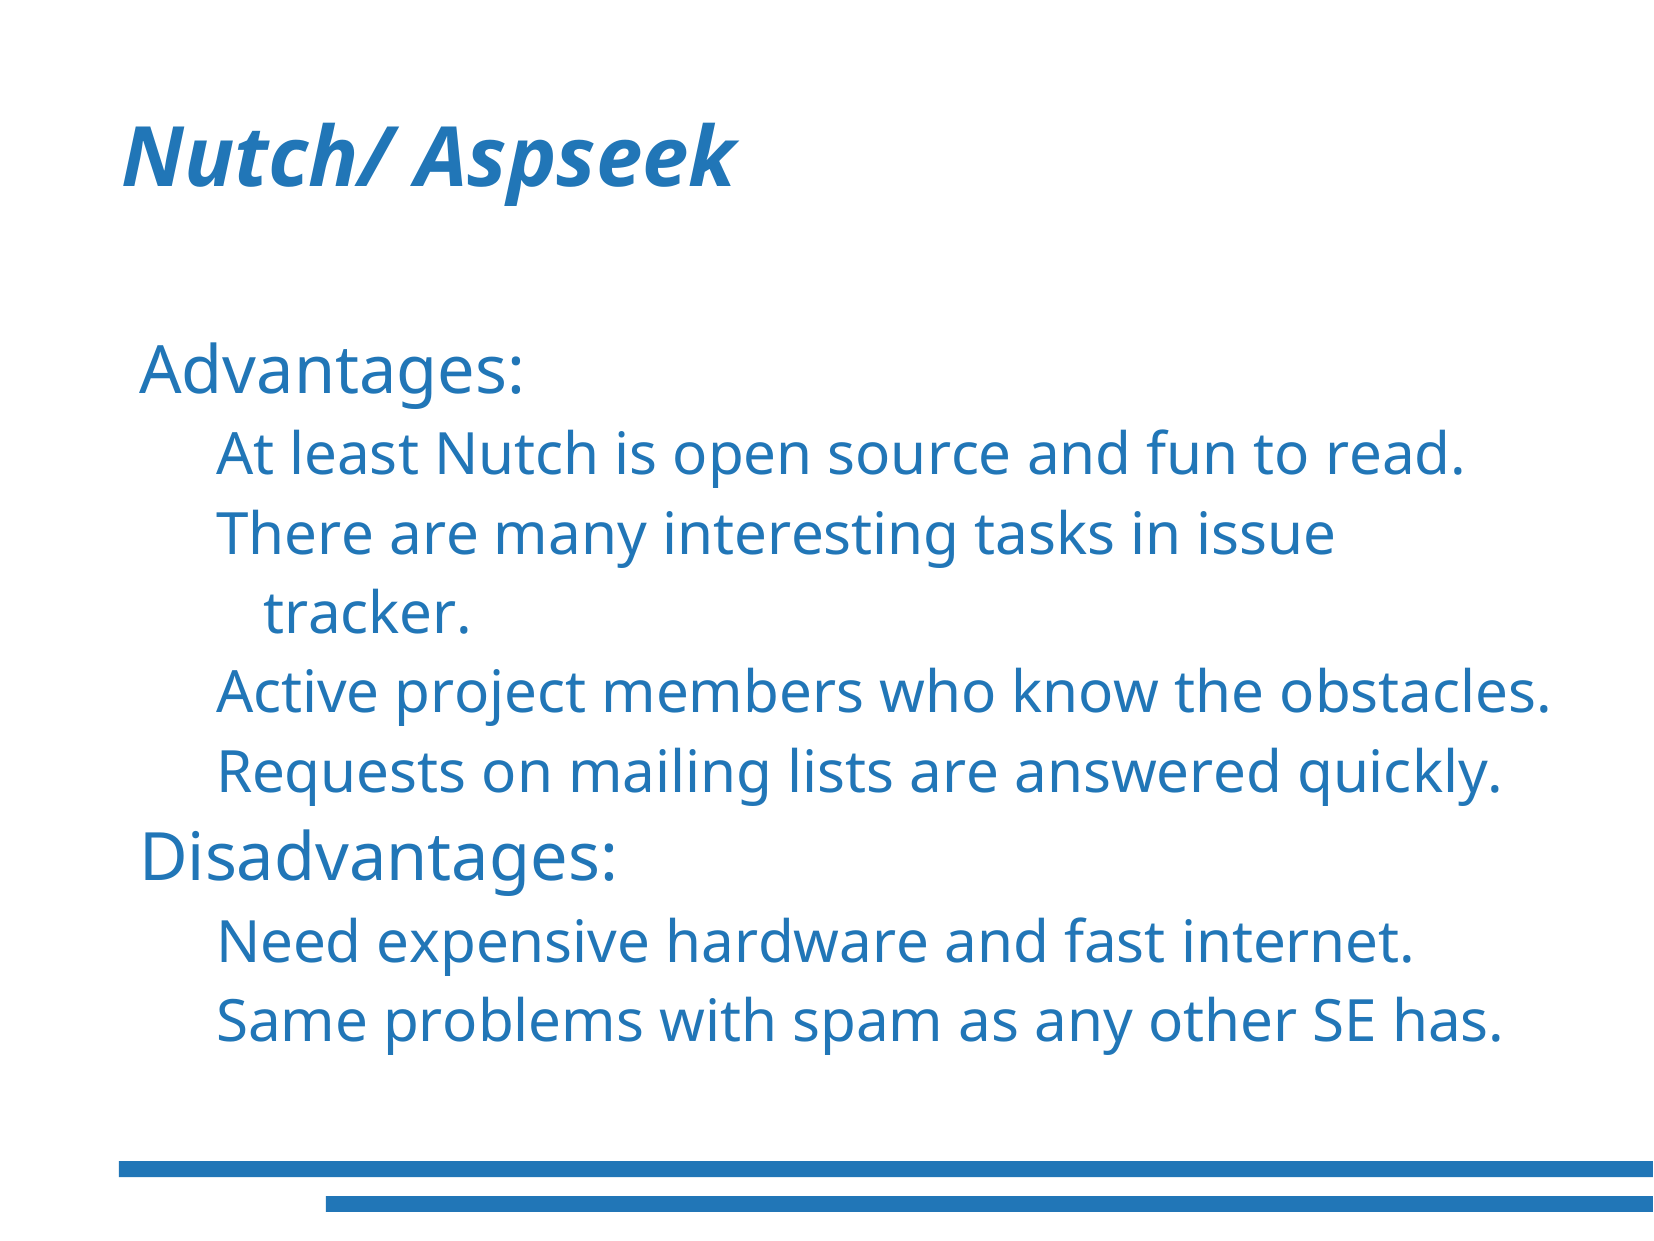

# Nutch/ Aspseek
Advantages:
At least Nutch is open source and fun to read.
There are many interesting tasks in issue tracker.
Active project members who know the obstacles.
Requests on mailing lists are answered quickly.
Disadvantages:
Need expensive hardware and fast internet.
Same problems with spam as any other SE has.